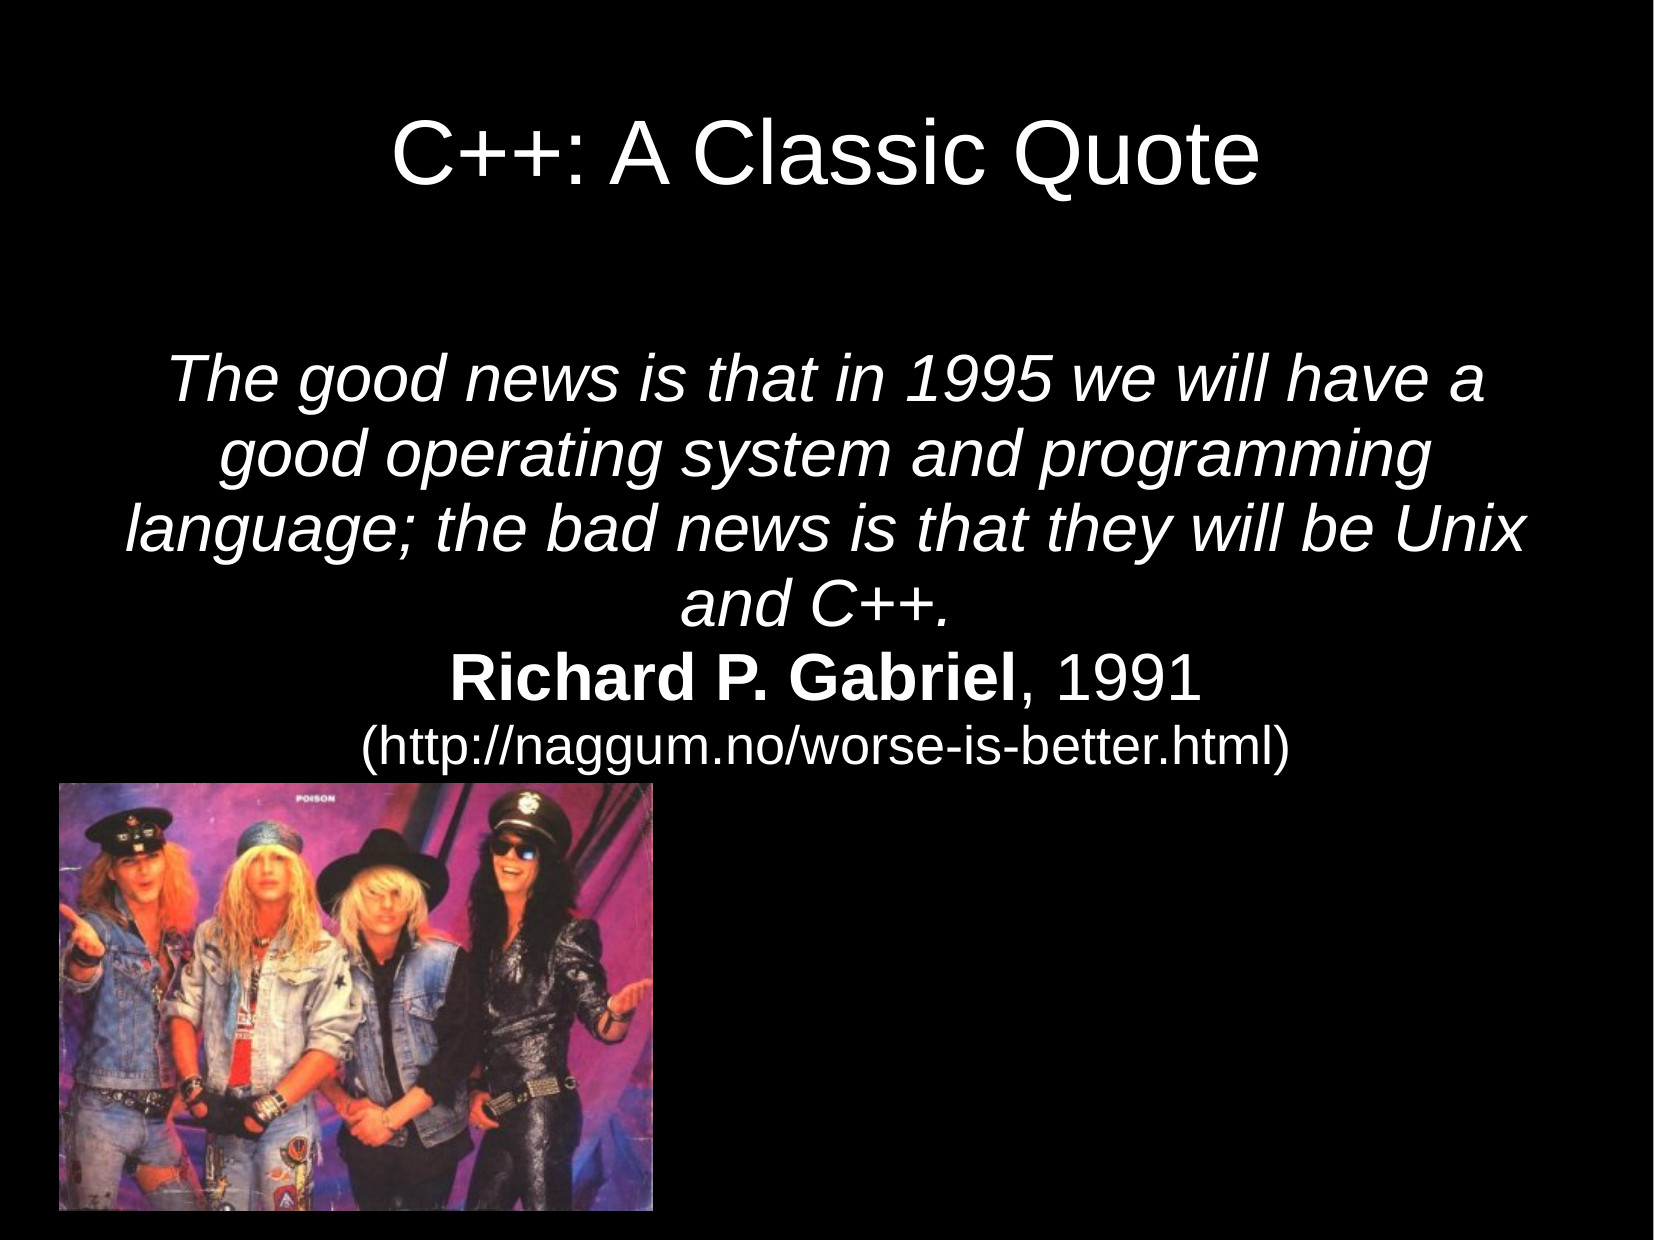

# C++: A Classic Quote
The good news is that in 1995 we will have a good operating system and programming language; the bad news is that they will be Unix and C++.
Richard P. Gabriel, 1991
(http://naggum.no/worse-is-better.html)